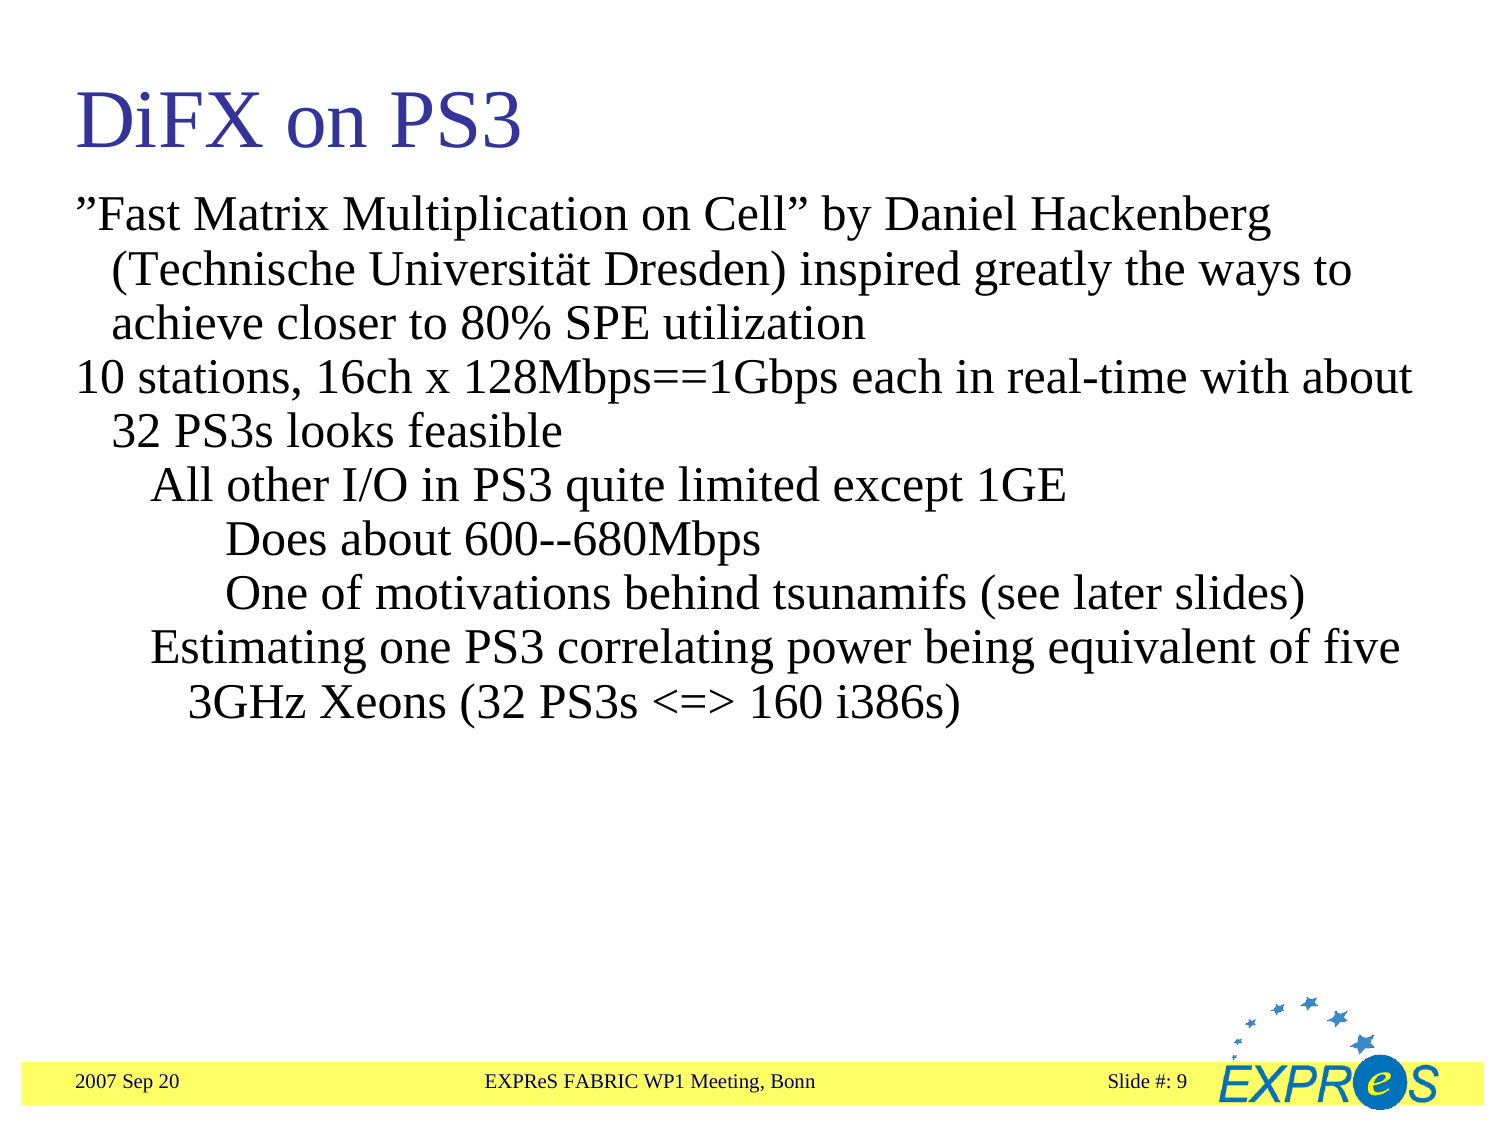

# DiFX on PS3
”Fast Matrix Multiplication on Cell” by Daniel Hackenberg (Technische Universität Dresden) inspired greatly the ways to achieve closer to 80% SPE utilization
10 stations, 16ch x 128Mbps==1Gbps each in real-time with about 32 PS3s looks feasible
All other I/O in PS3 quite limited except 1GE
Does about 600--680Mbps
One of motivations behind tsunamifs (see later slides)
Estimating one PS3 correlating power being equivalent of five 3GHz Xeons (32 PS3s <=> 160 i386s)